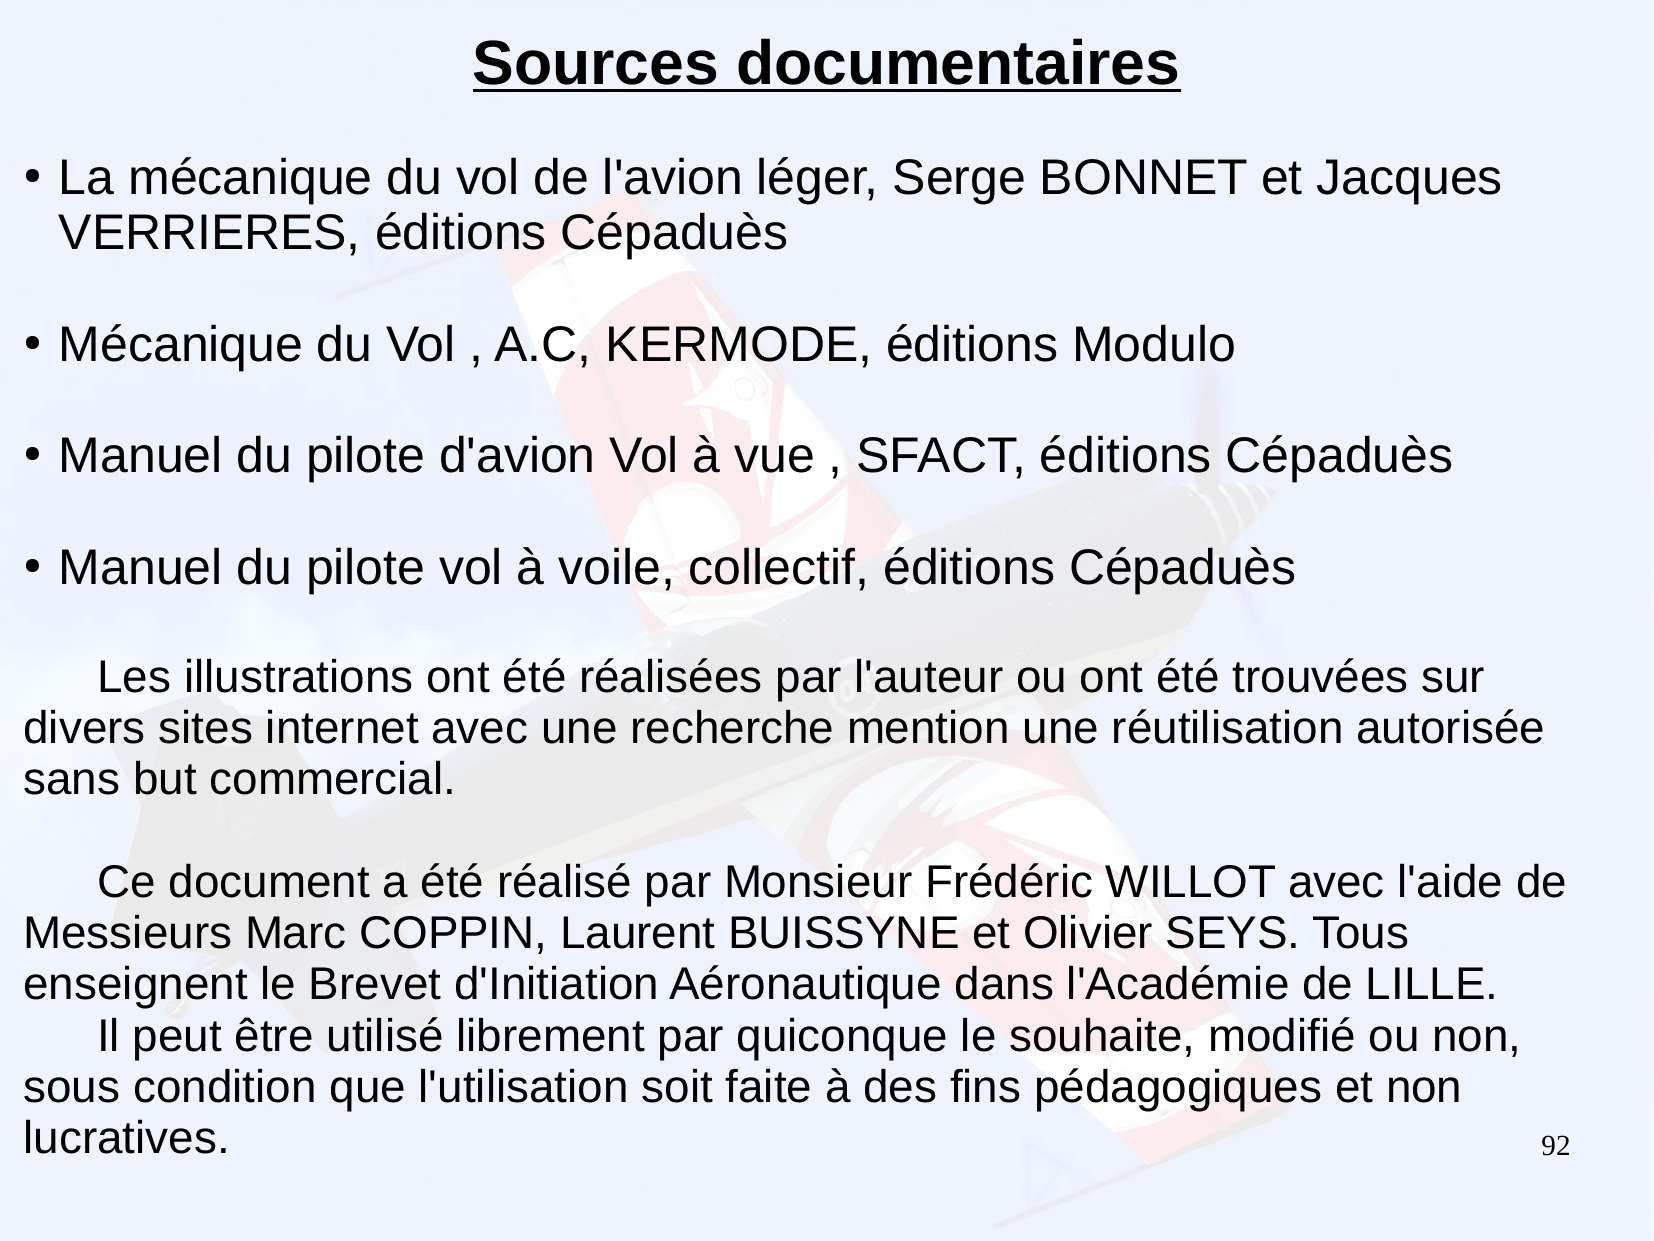

# Sources documentaires
La mécanique du vol de l'avion léger, Serge BONNET et Jacques VERRIERES, éditions Cépaduès
Mécanique du Vol , A.C, KERMODE, éditions Modulo
Manuel du pilote d'avion Vol à vue , SFACT, éditions Cépaduès
Manuel du pilote vol à voile, collectif, éditions Cépaduès
	Les illustrations ont été réalisées par l'auteur ou ont été trouvées sur divers sites internet avec une recherche mention une réutilisation autorisée sans but commercial.
	Ce document a été réalisé par Monsieur Frédéric WILLOT avec l'aide de Messieurs Marc COPPIN, Laurent BUISSYNE et Olivier SEYS. Tous enseignent le Brevet d'Initiation Aéronautique dans l'Académie de LILLE.
	Il peut être utilisé librement par quiconque le souhaite, modifié ou non, sous condition que l'utilisation soit faite à des fins pédagogiques et non lucratives.
92